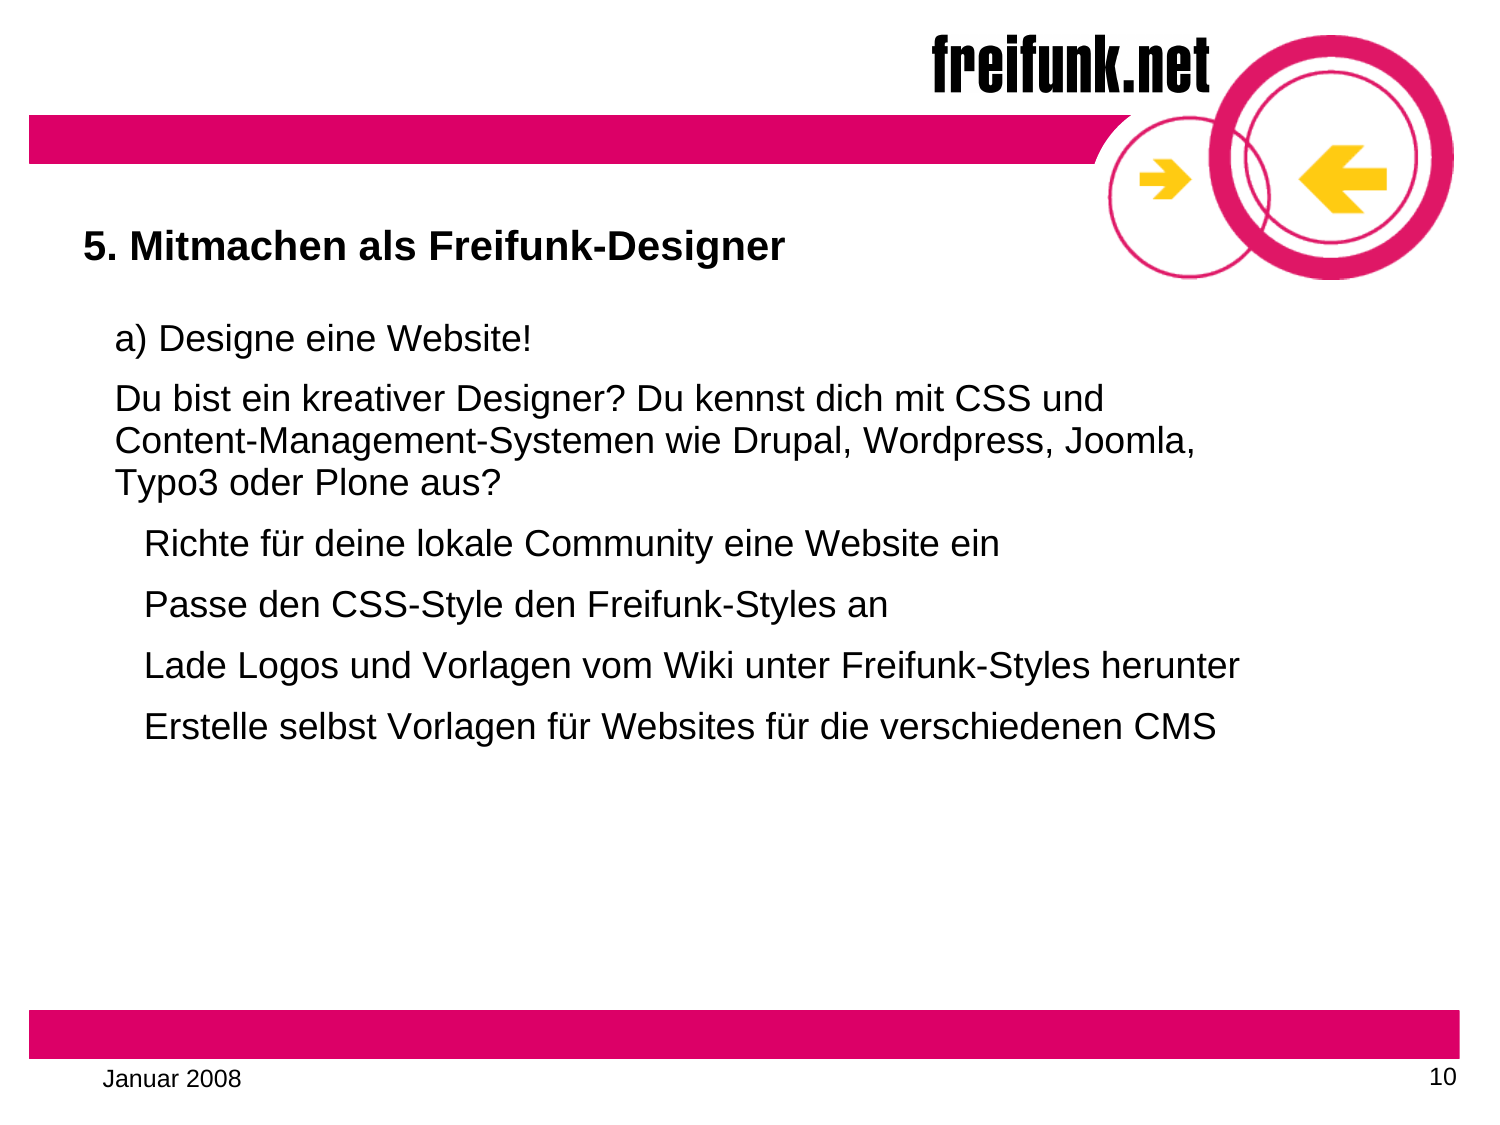

5. Mitmachen als Freifunk-Designer
a) Designe eine Website!
Du bist ein kreativer Designer? Du kennst dich mit CSS und Content-Management-Systemen wie Drupal, Wordpress, Joomla, Typo3 oder Plone aus?
Richte für deine lokale Community eine Website ein
Passe den CSS-Style den Freifunk-Styles an
Lade Logos und Vorlagen vom Wiki unter Freifunk-Styles herunter
Erstelle selbst Vorlagen für Websites für die verschiedenen CMS
10
Januar 2008